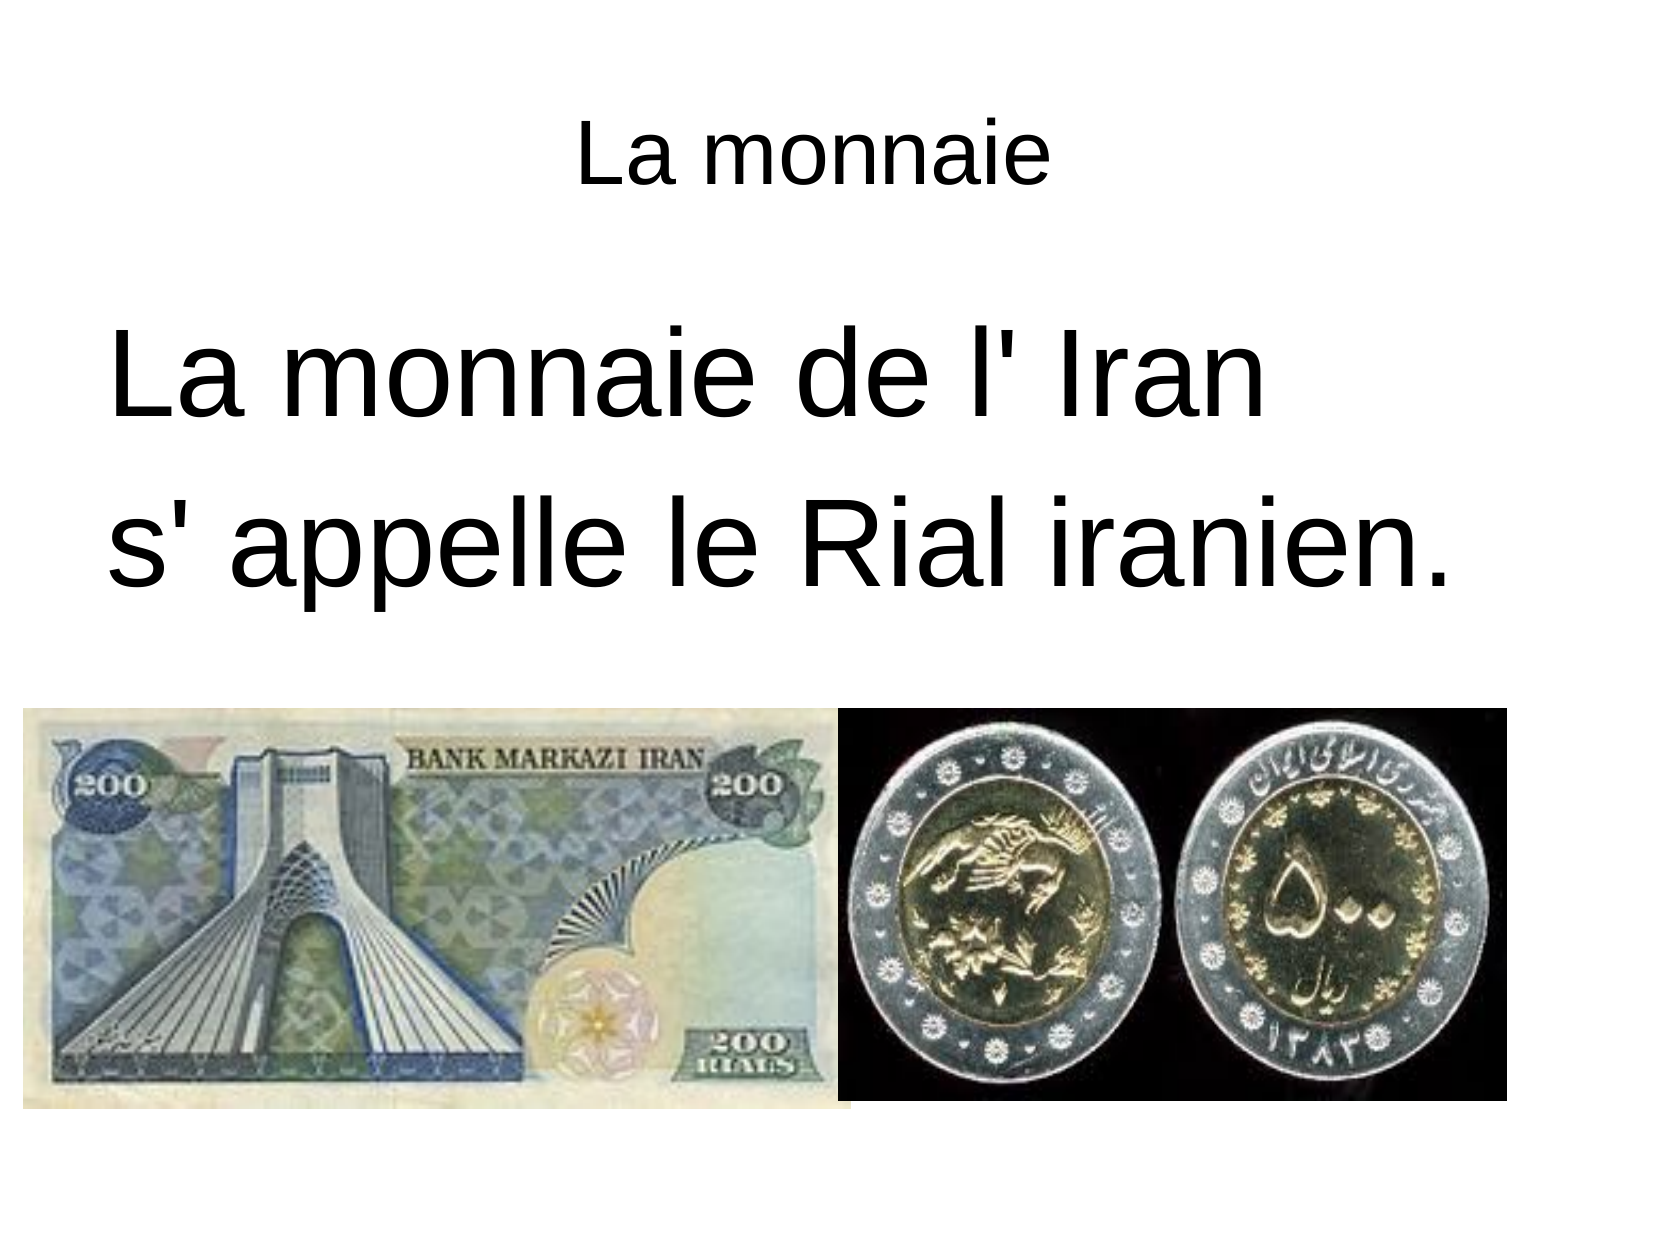

# La monnaie
La monnaie de l' Iran
s' appelle le Rial iranien.